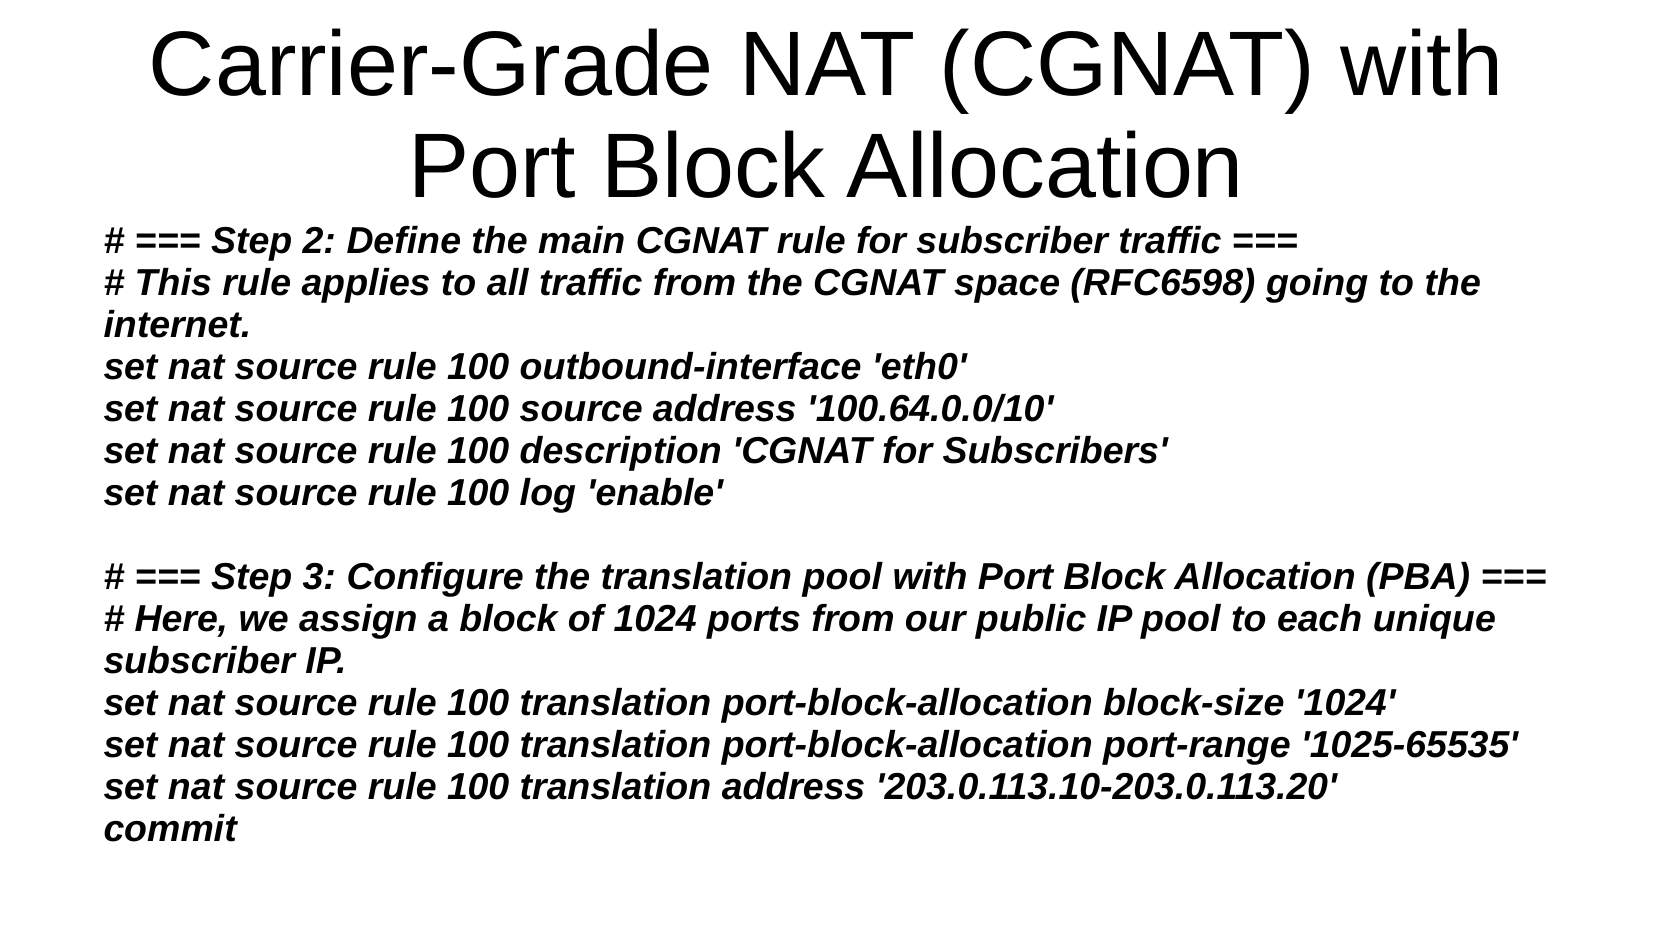

# Carrier-Grade NAT (CGNAT) with Port Block Allocation
# === Step 2: Define the main CGNAT rule for subscriber traffic ===
# This rule applies to all traffic from the CGNAT space (RFC6598) going to the internet.
set nat source rule 100 outbound-interface 'eth0'
set nat source rule 100 source address '100.64.0.0/10'
set nat source rule 100 description 'CGNAT for Subscribers'
set nat source rule 100 log 'enable'
# === Step 3: Configure the translation pool with Port Block Allocation (PBA) ===
# Here, we assign a block of 1024 ports from our public IP pool to each unique subscriber IP.
set nat source rule 100 translation port-block-allocation block-size '1024'
set nat source rule 100 translation port-block-allocation port-range '1025-65535'
set nat source rule 100 translation address '203.0.113.10-203.0.113.20'
commit